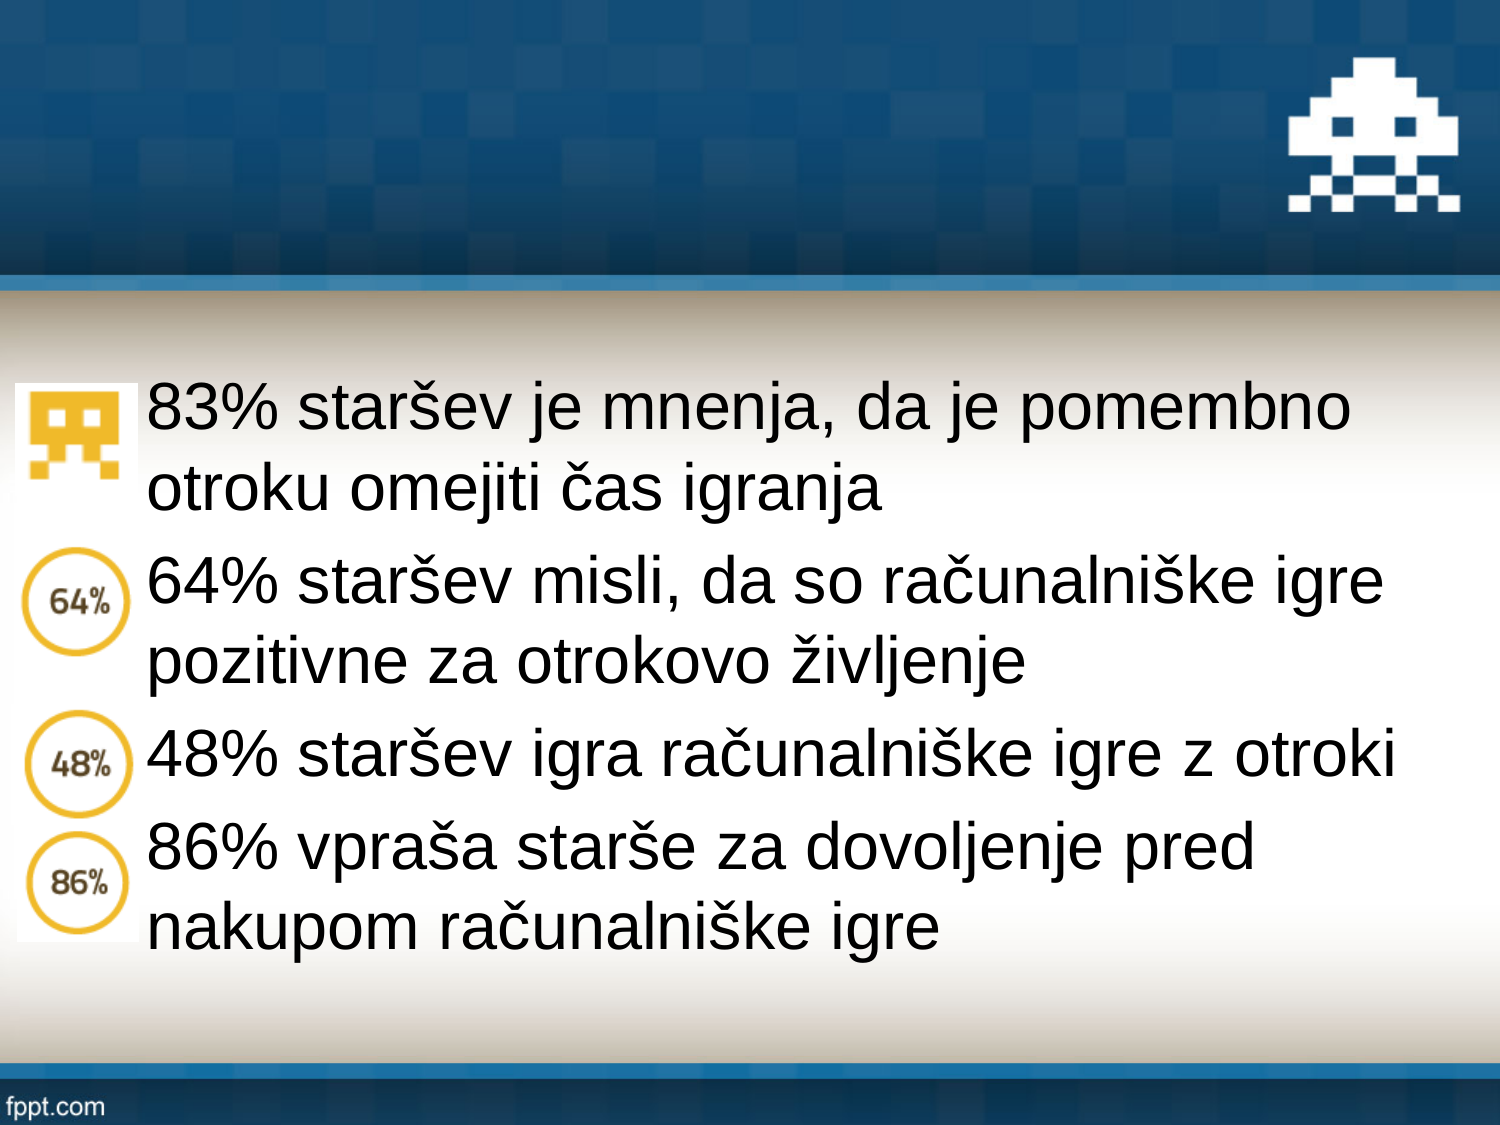

#
83% staršev je mnenja, da je pomembno otroku omejiti čas igranja
64% staršev misli, da so računalniške igre pozitivne za otrokovo življenje
48% staršev igra računalniške igre z otroki
86% vpraša starše za dovoljenje pred nakupom računalniške igre